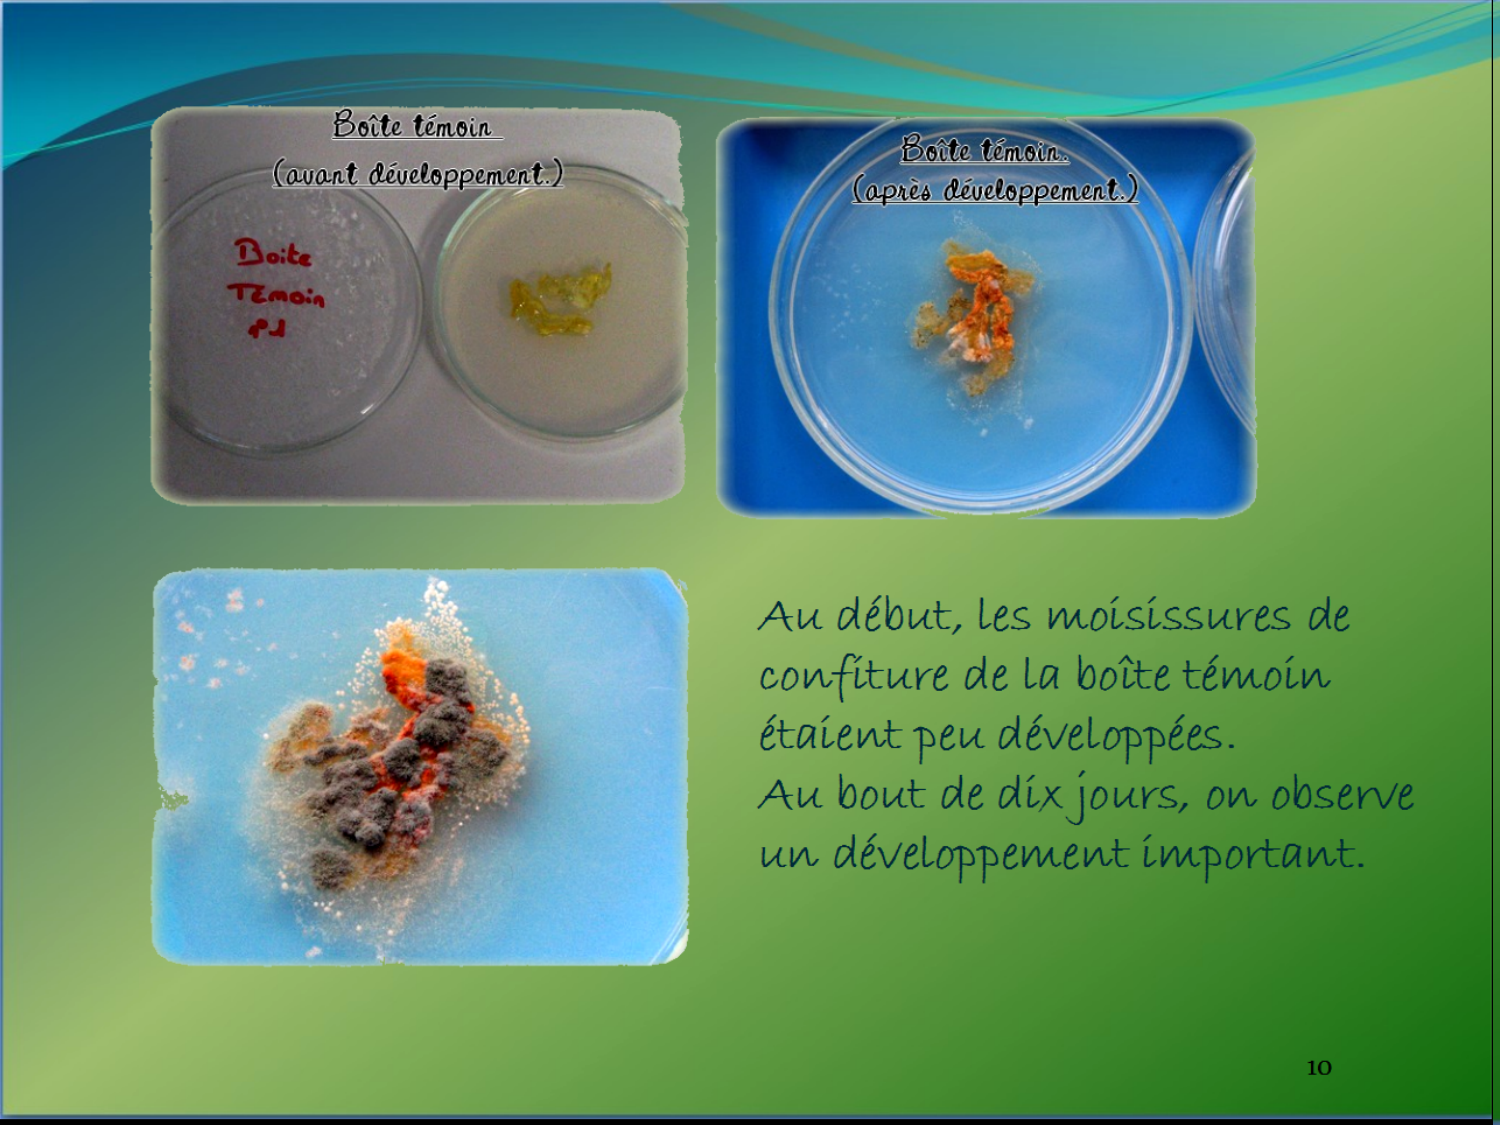

Au début, les moisissures de confiture de la boîte témoin étaient peu développées.
Au bout de dix jours, on observe un développement important.
10